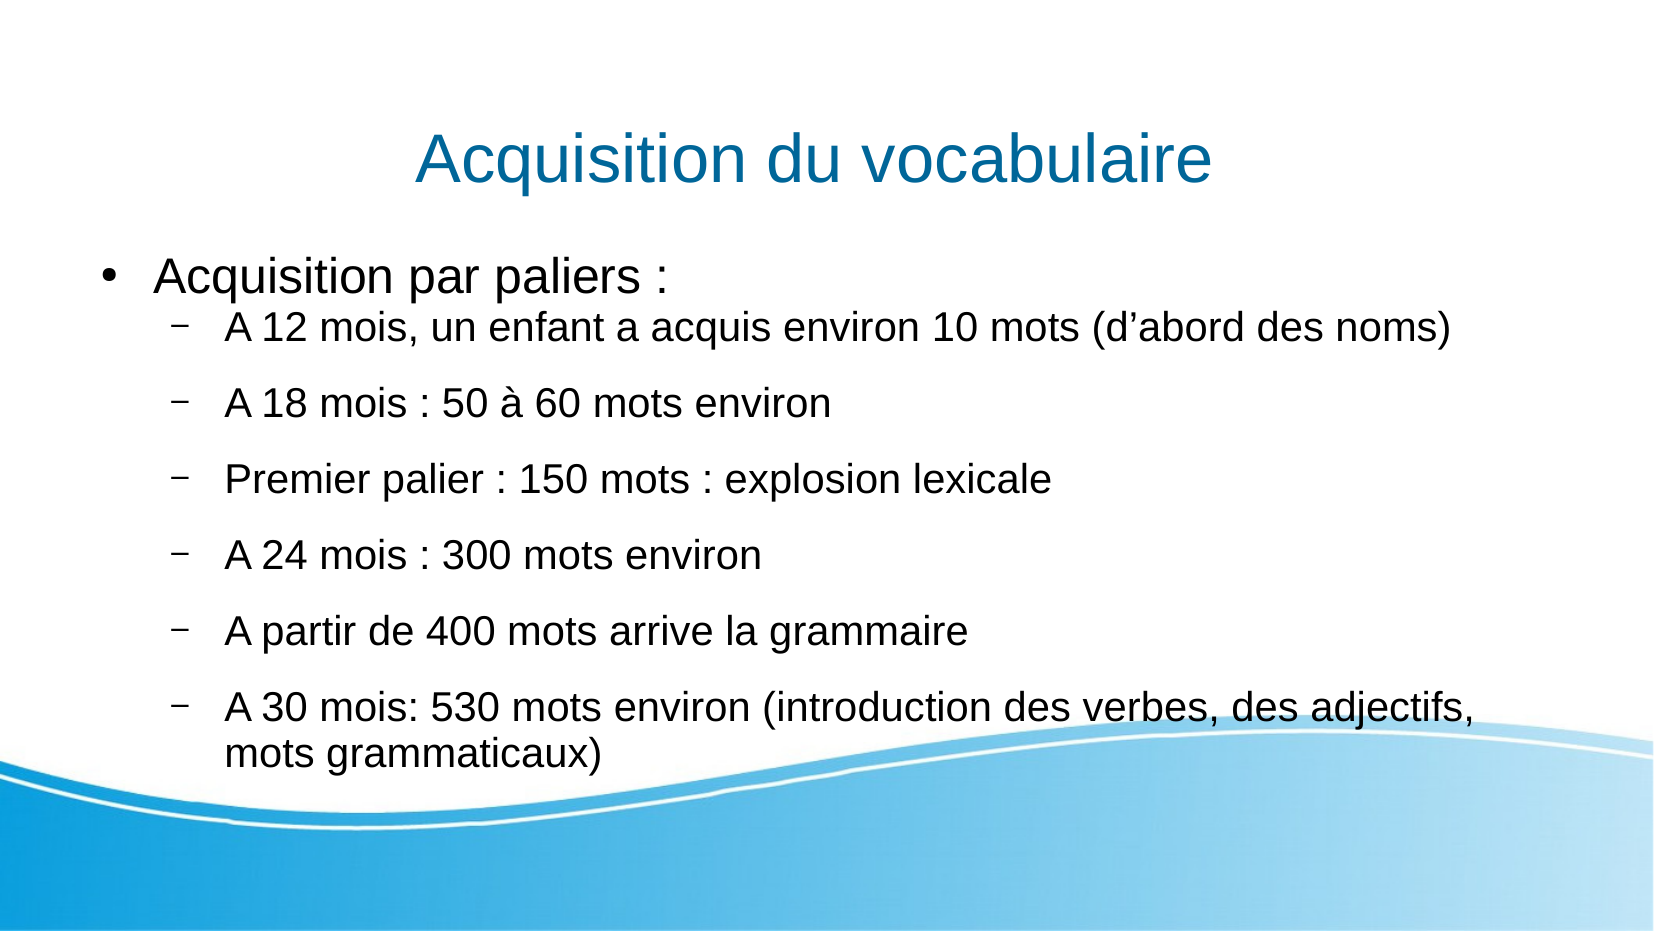

# Acquisition du vocabulaire
Acquisition par paliers :
A 12 mois, un enfant a acquis environ 10 mots (d’abord des noms)
A 18 mois : 50 à 60 mots environ
Premier palier : 150 mots : explosion lexicale
A 24 mois : 300 mots environ
A partir de 400 mots arrive la grammaire
A 30 mois: 530 mots environ (introduction des verbes, des adjectifs, mots grammaticaux)